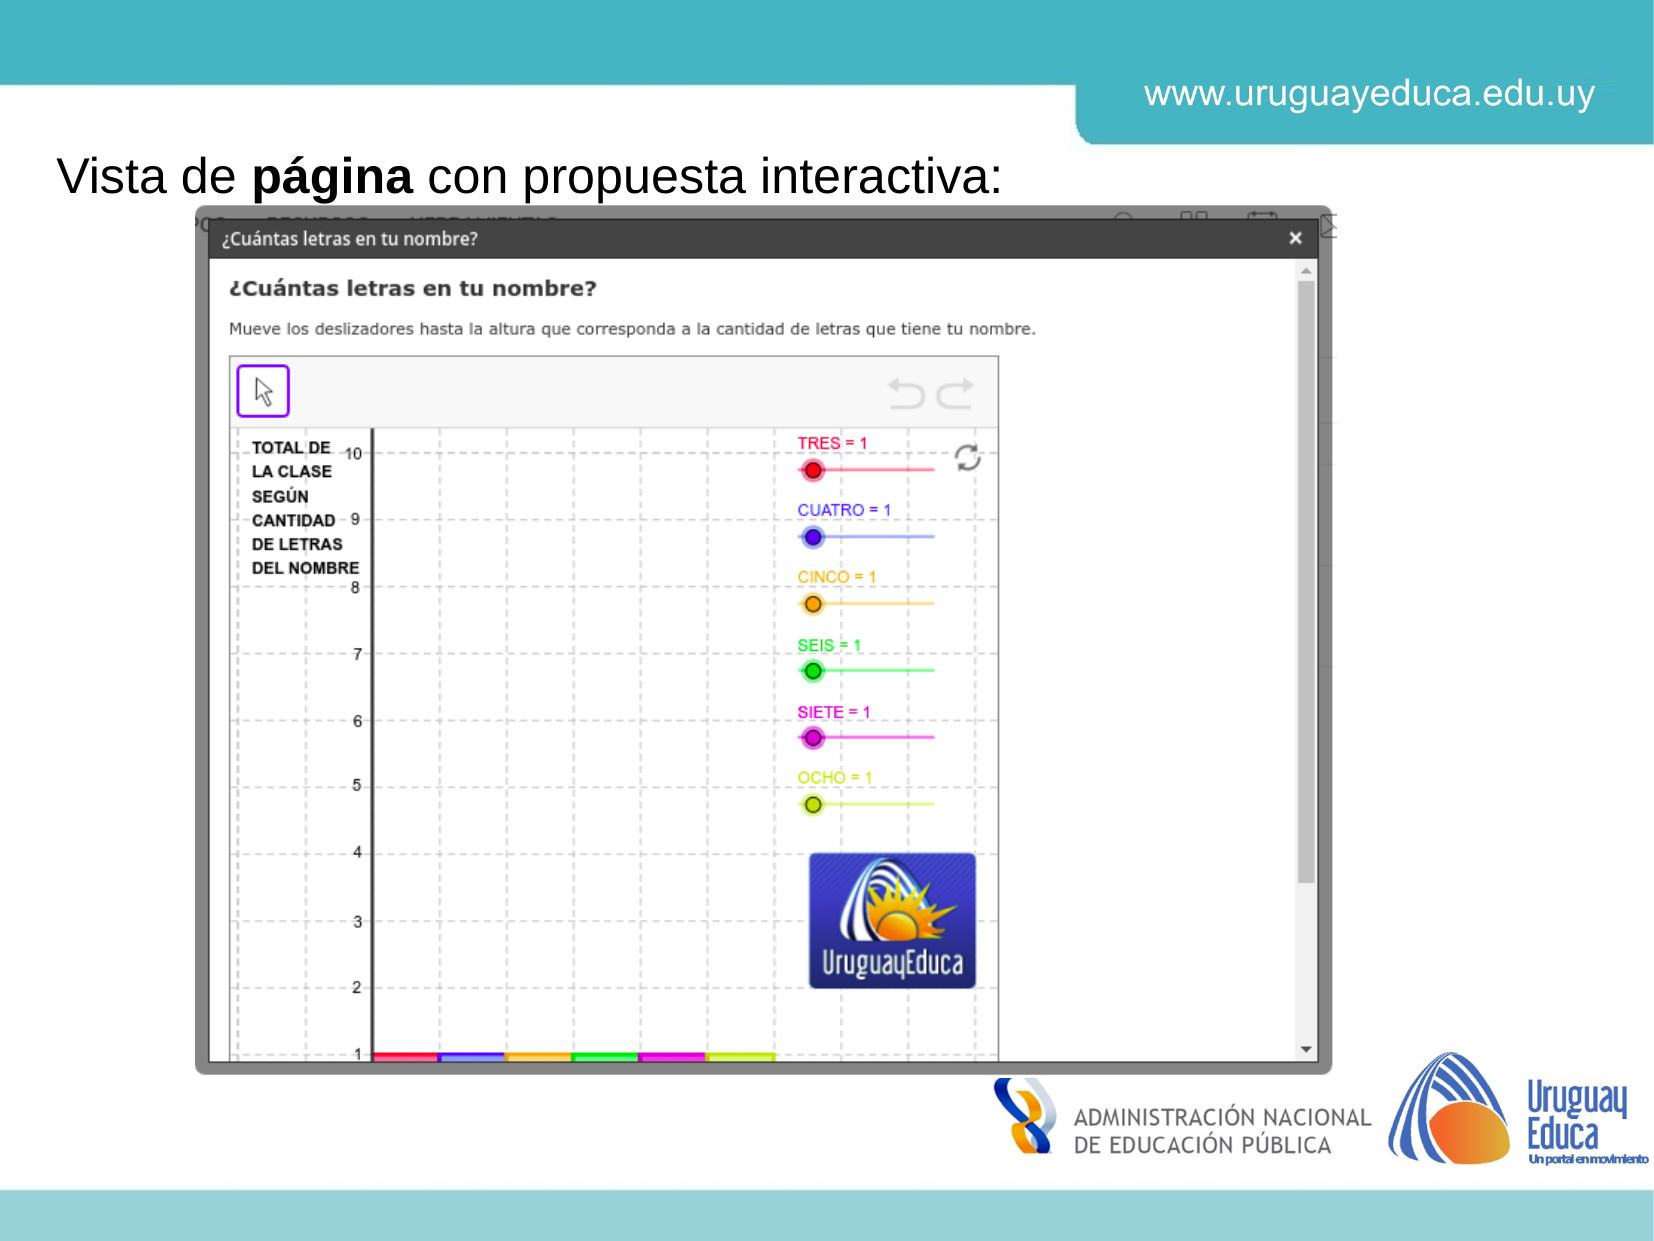

# Vista de página con propuesta interactiva: